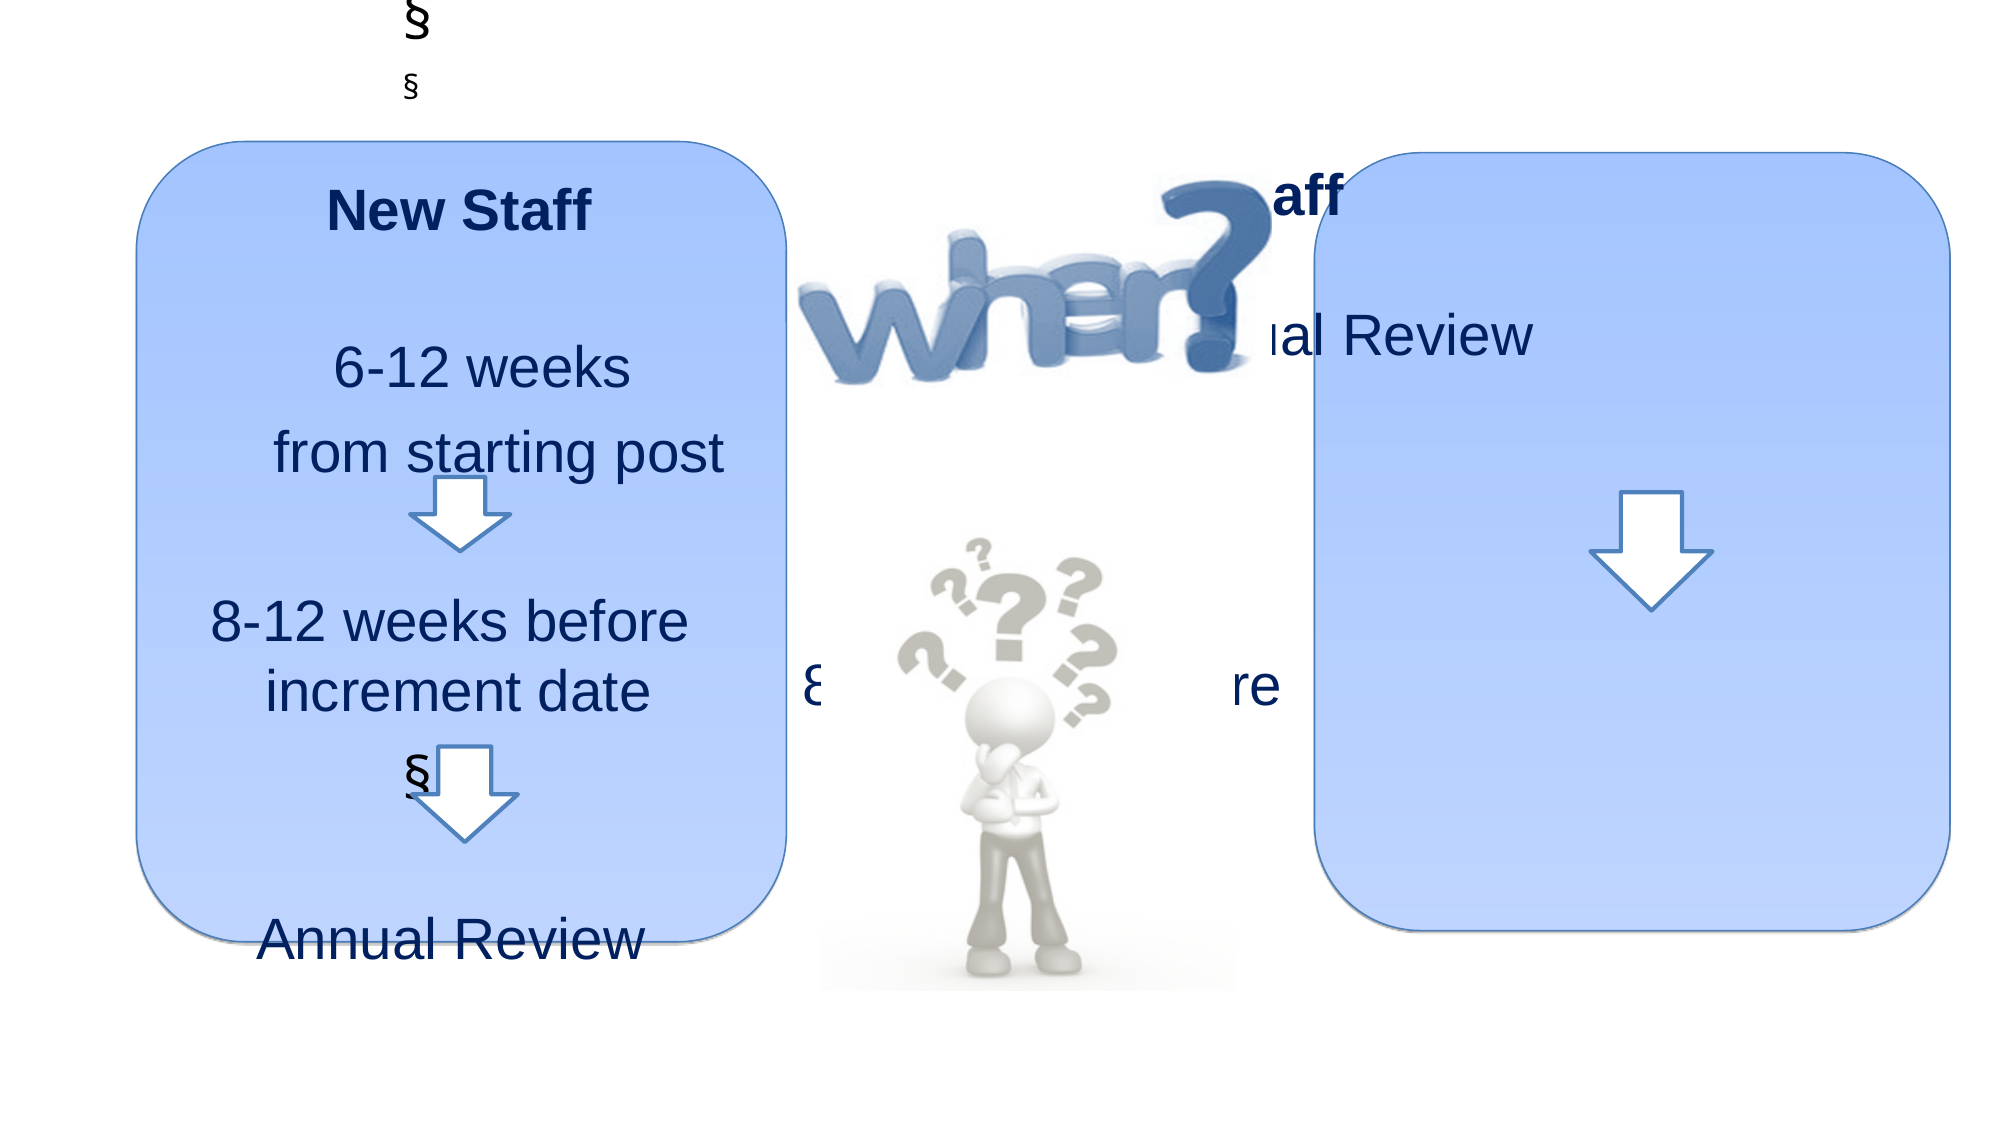

New Staff
 6-12 weeks
 from starting post
 8-12 weeks before increment date
Annual Review
# Existing Staff Annual Review 8-12 weeks before								 increment date